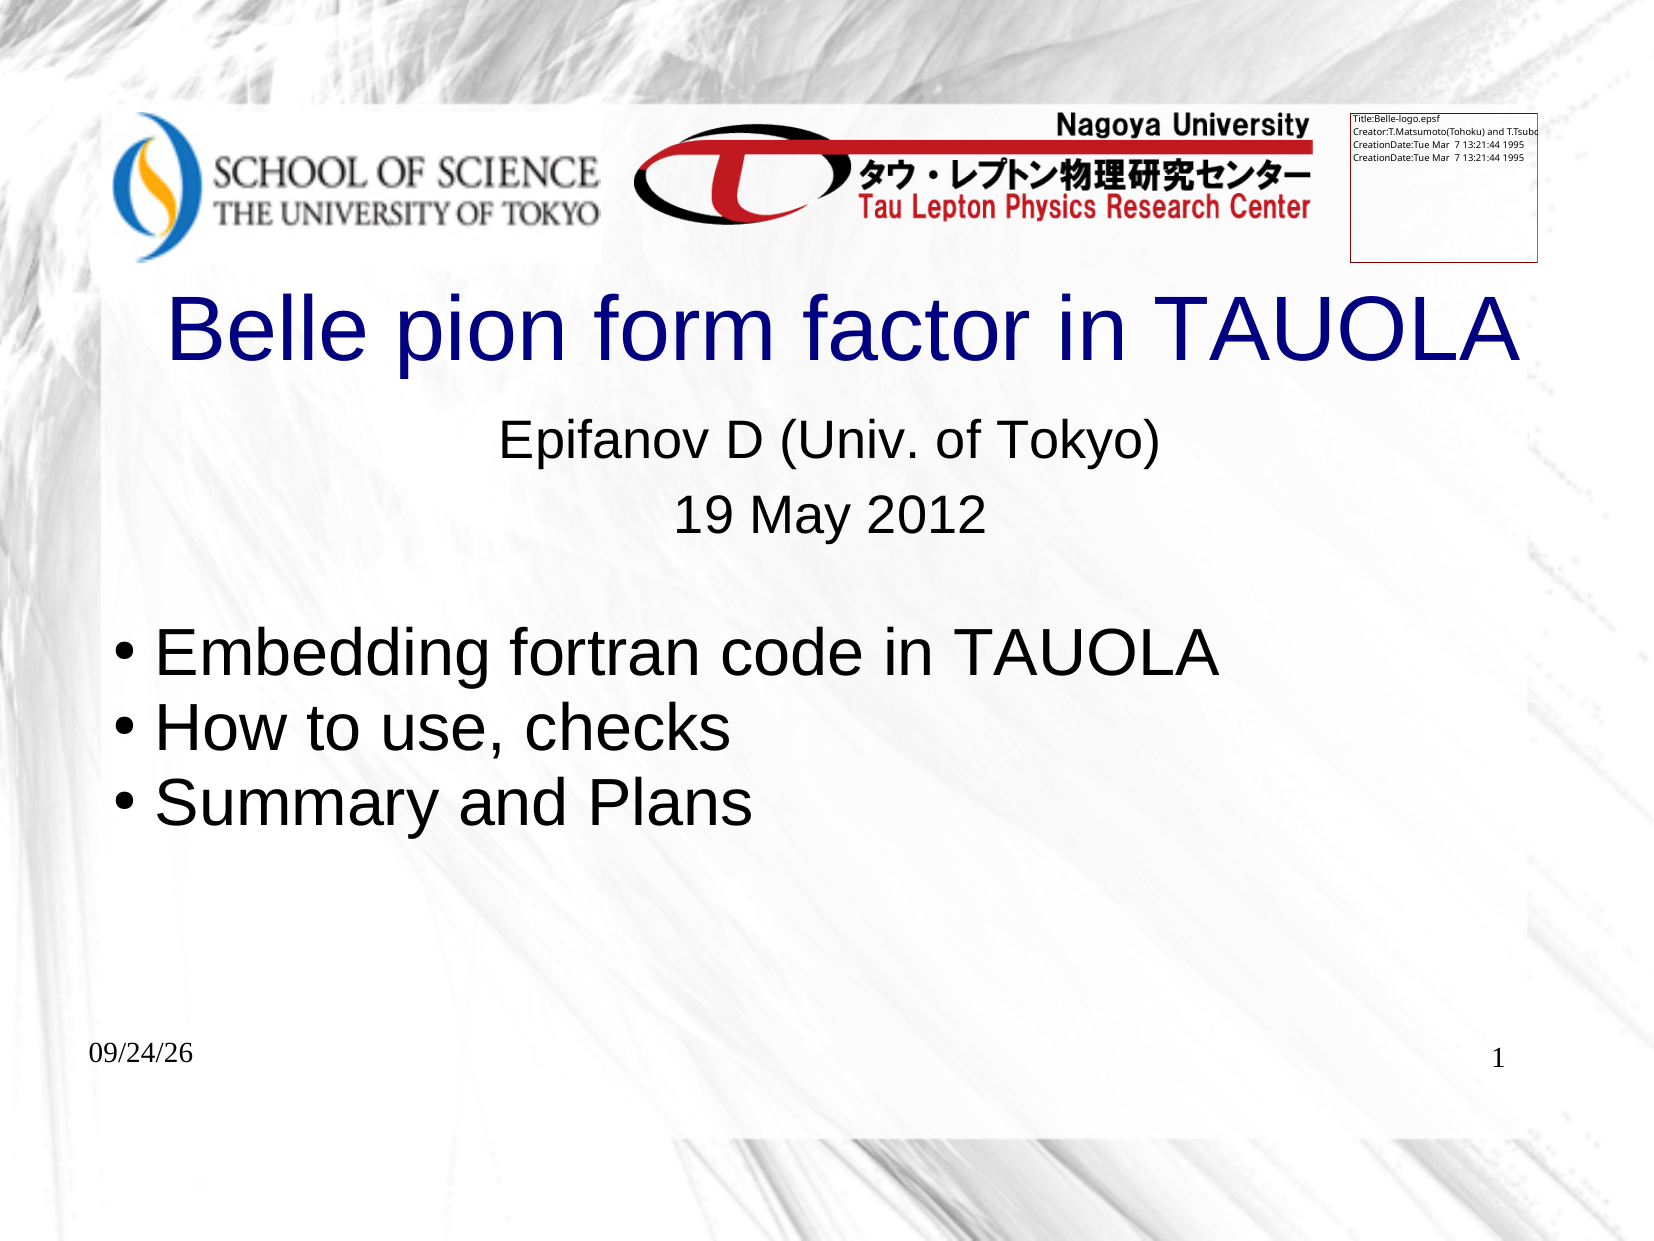

# Belle pion form factor in TAUOLA
Epifanov D (Univ. of Tokyo)
19 May 2012
 Embedding fortran code in TAUOLA
 How to use, checks
 Summary and Plans
1